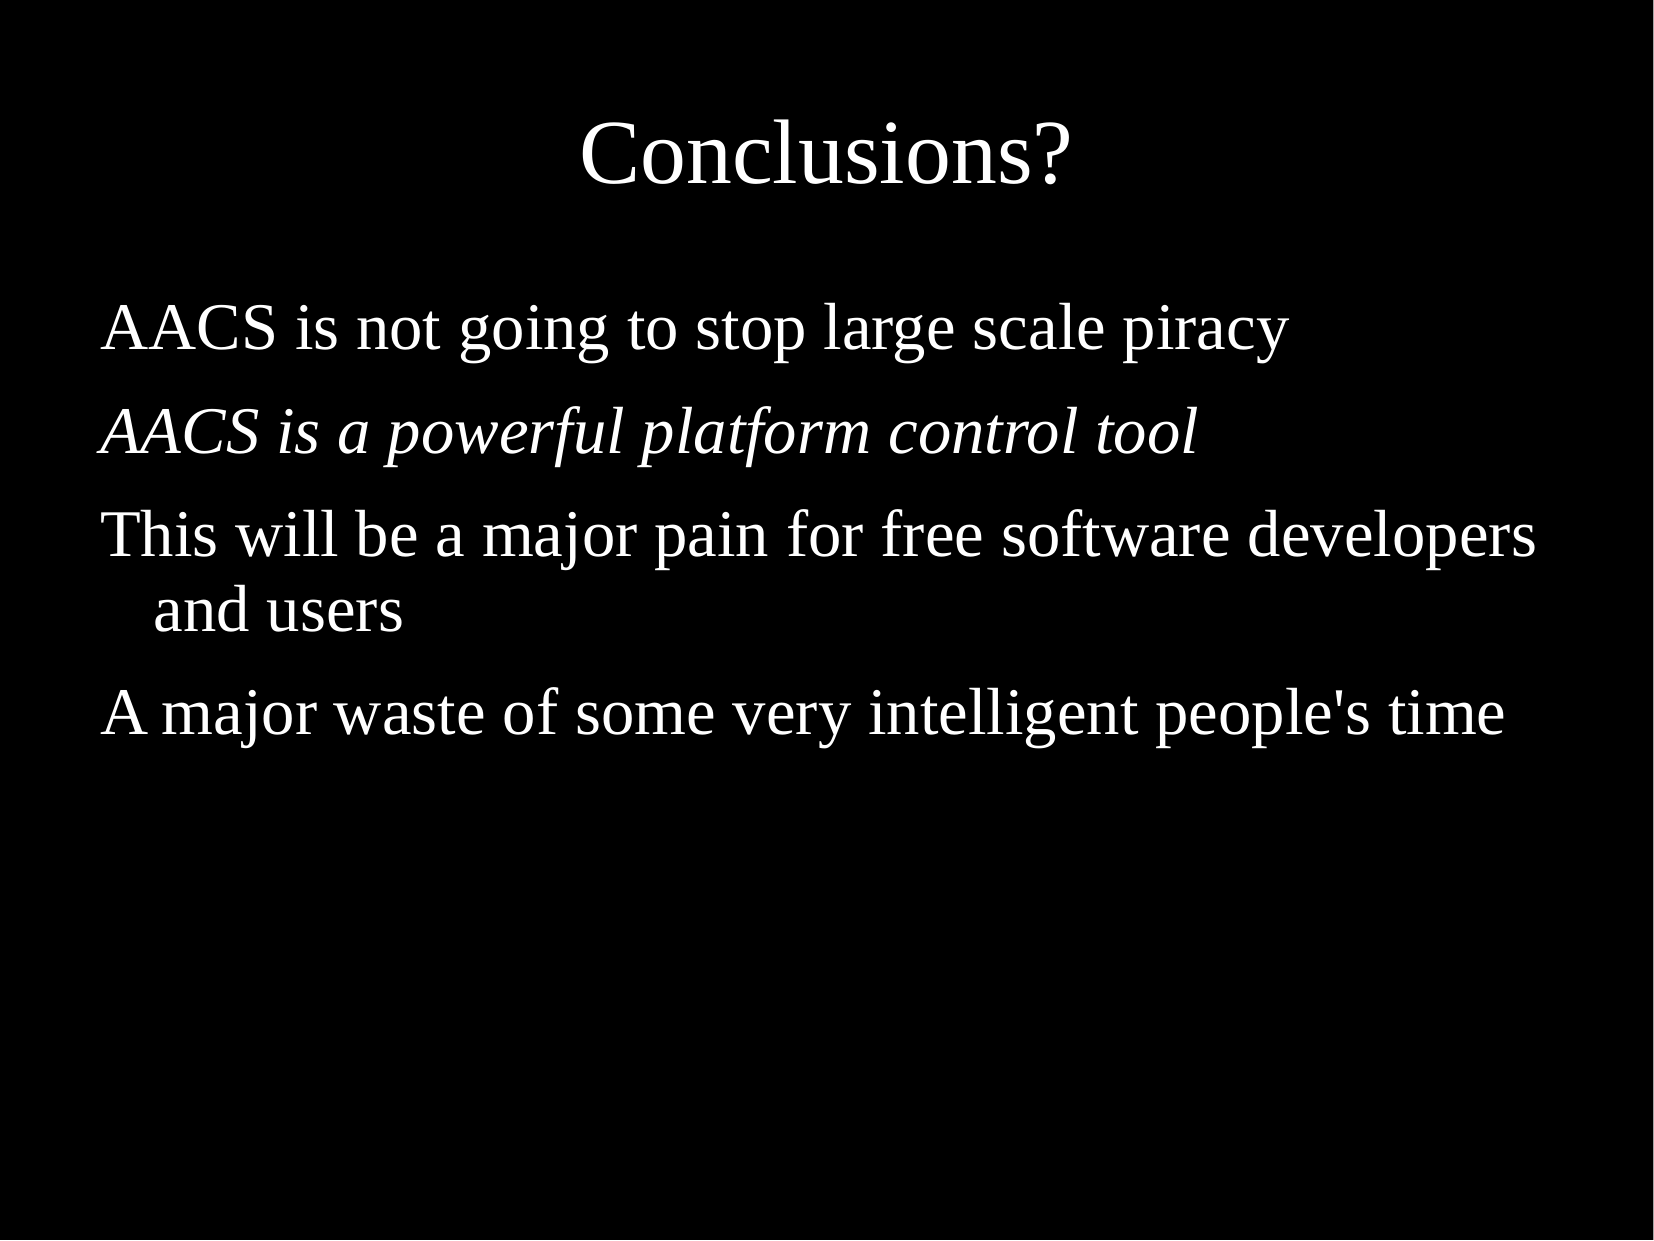

# Conclusions?
AACS is not going to stop large scale piracy
AACS is a powerful platform control tool
This will be a major pain for free software developers and users
A major waste of some very intelligent people's time